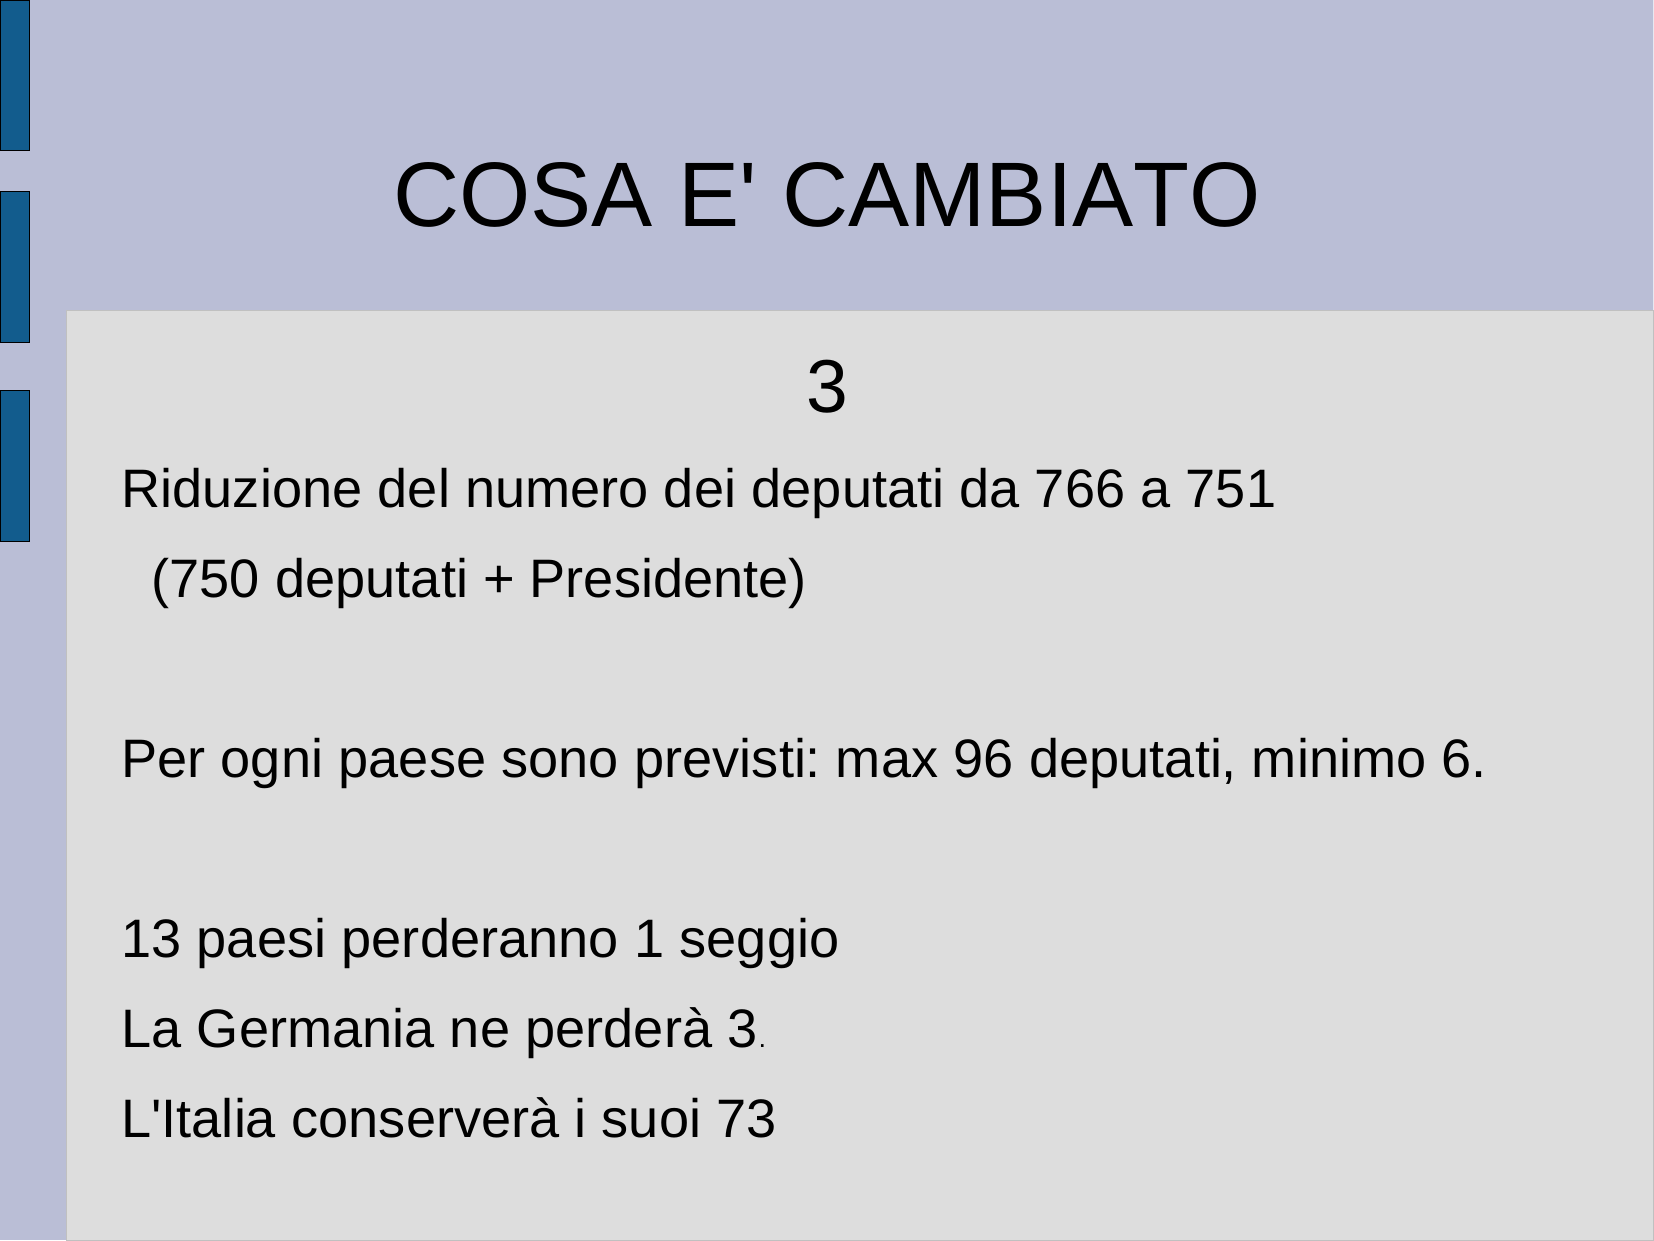

# COSA E' CAMBIATO
3
Riduzione del numero dei deputati da 766 a 751
 (750 deputati + Presidente)
Per ogni paese sono previsti: max 96 deputati, minimo 6.
13 paesi perderanno 1 seggio
La Germania ne perderà 3.
L'Italia conserverà i suoi 73